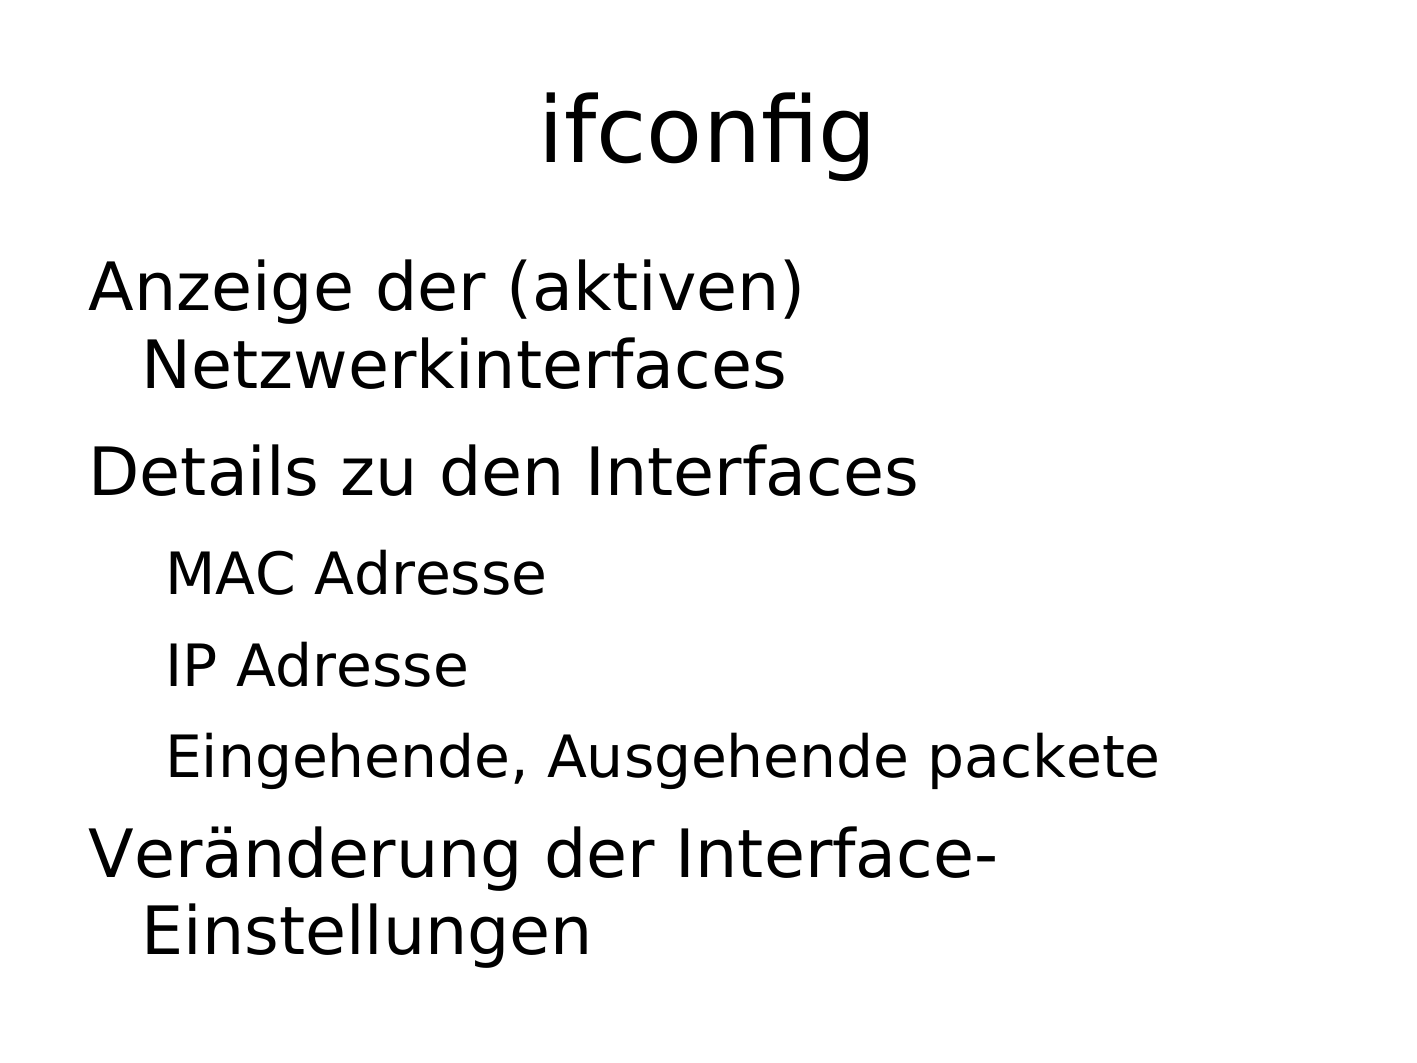

# ifconfig
Anzeige der (aktiven) Netzwerkinterfaces
Details zu den Interfaces
MAC Adresse
IP Adresse
Eingehende, Ausgehende packete
Veränderung der Interface-Einstellungen